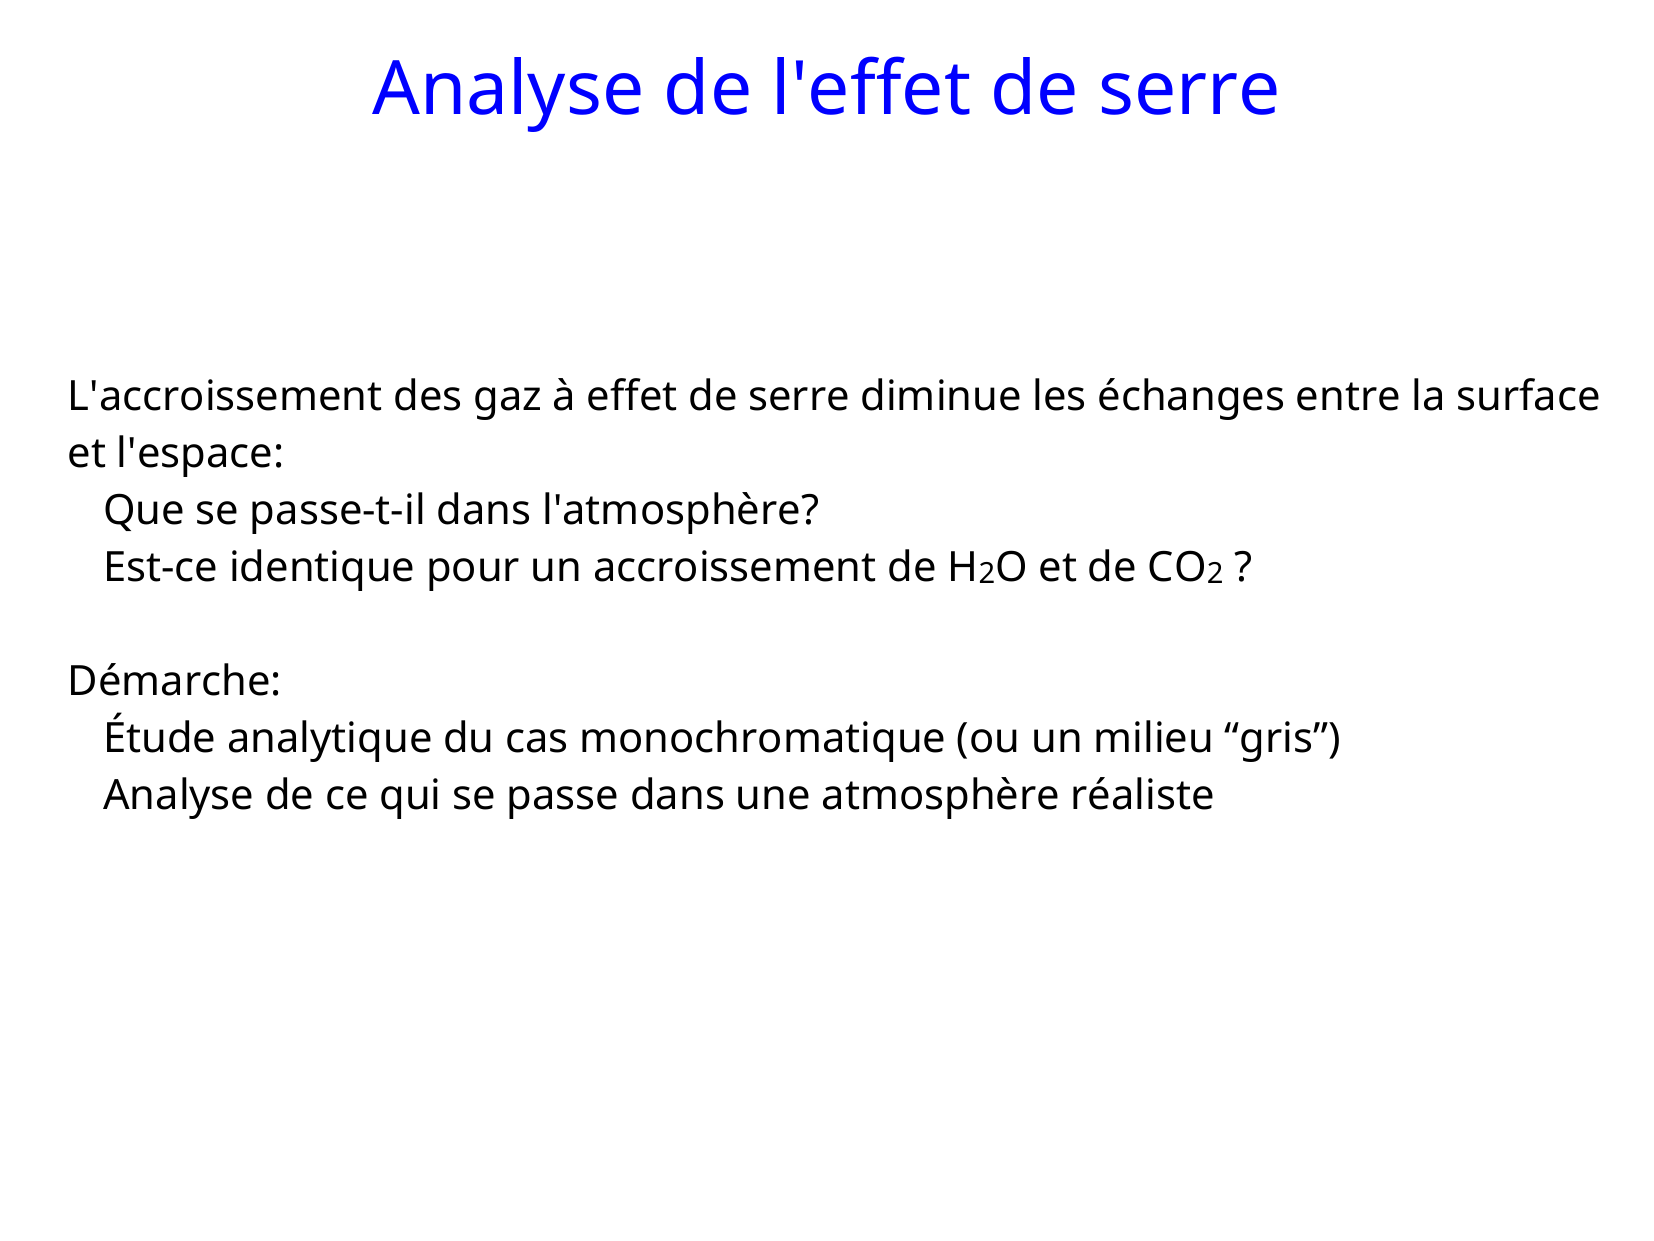

# Analyse de l'effet de serre
L'accroissement des gaz à effet de serre diminue les échanges entre la surface et l'espace:
Que se passe-t-il dans l'atmosphère?
Est-ce identique pour un accroissement de H2O et de CO2 ?
Démarche:
Étude analytique du cas monochromatique (ou un milieu “gris”)
Analyse de ce qui se passe dans une atmosphère réaliste